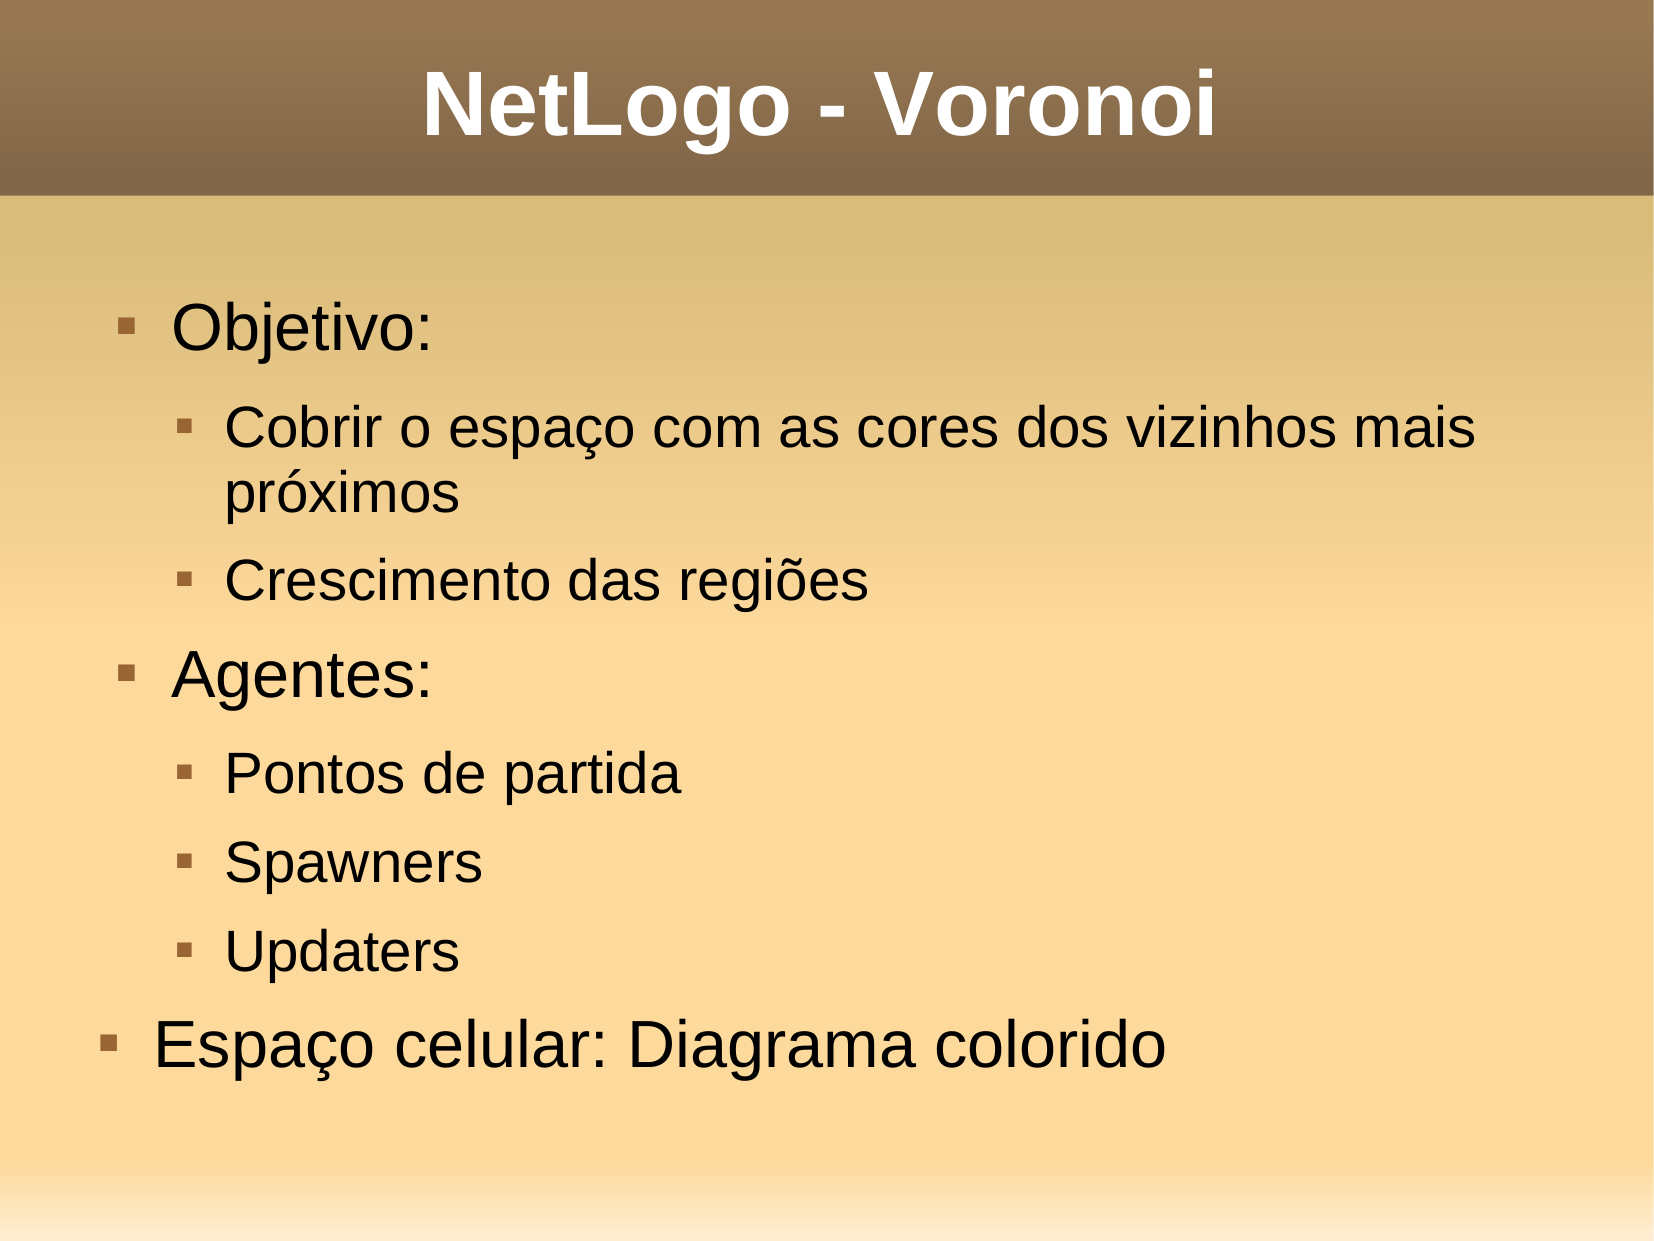

# NetLogo - Voronoi
Objetivo:
Cobrir o espaço com as cores dos vizinhos mais próximos
Crescimento das regiões
Agentes:
Pontos de partida
Spawners
Updaters
Espaço celular: Diagrama colorido